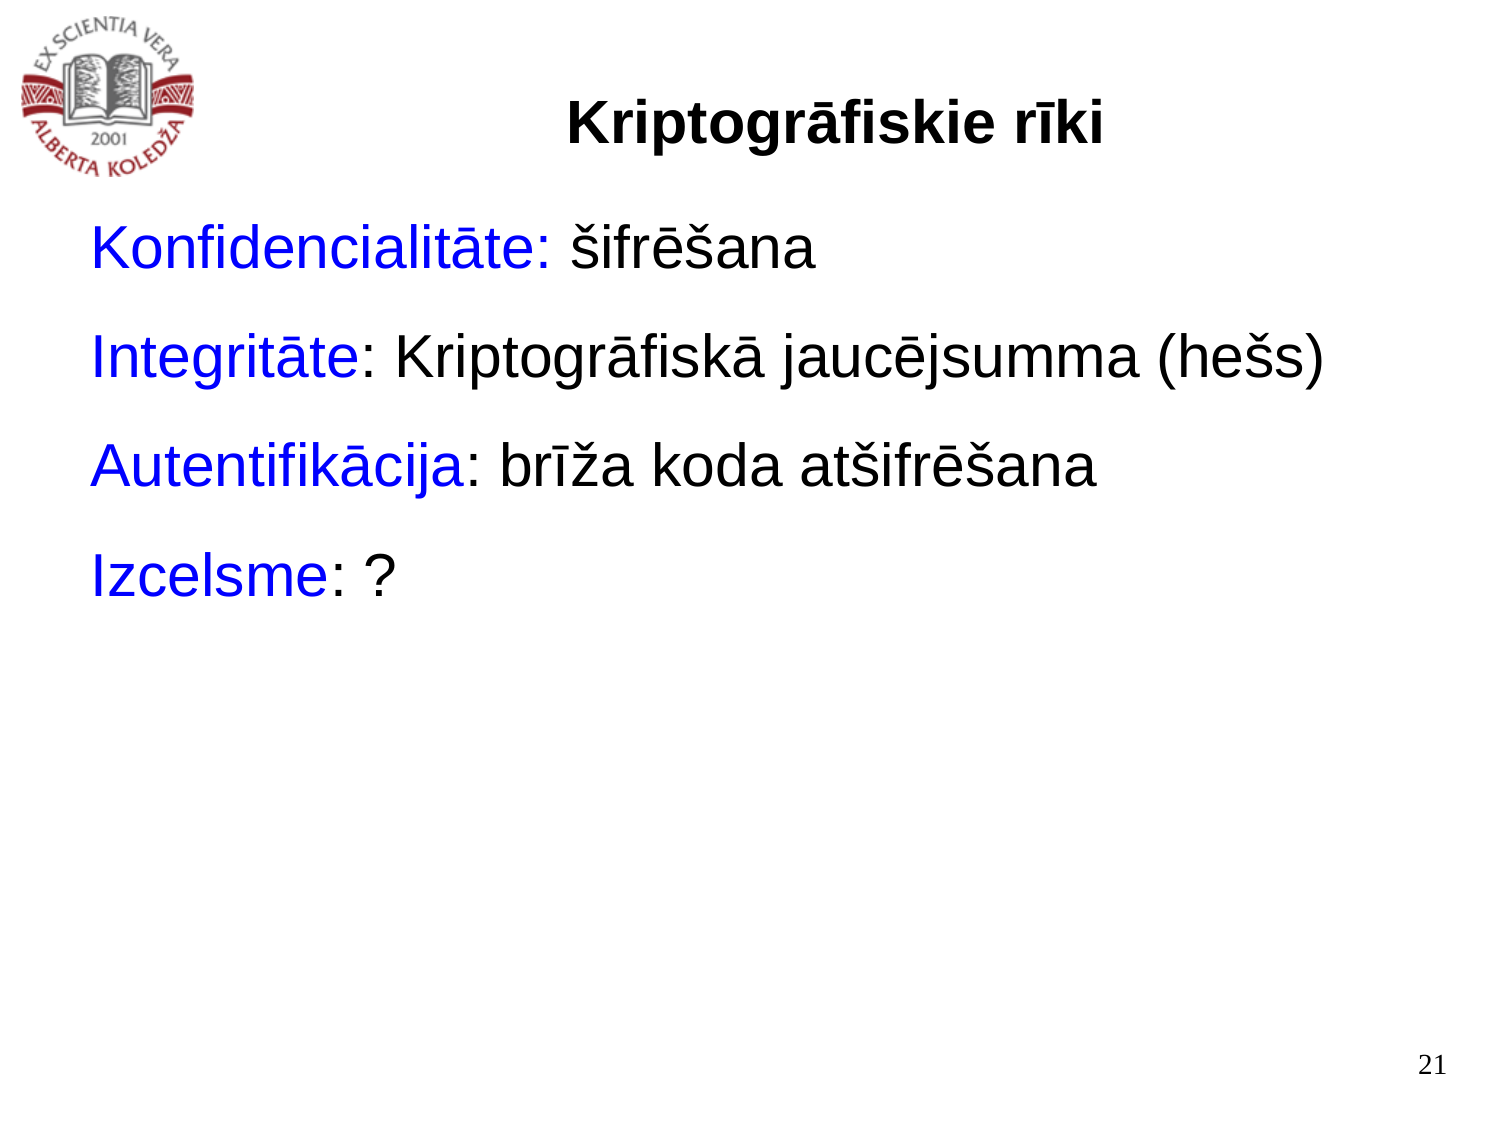

# Kriptogrāfiskie rīki
Konfidencialitāte: šifrēšana
Integritāte: Kriptogrāfiskā jaucējsumma (hešs)
Autentifikācija: brīža koda atšifrēšana
Izcelsme: ?